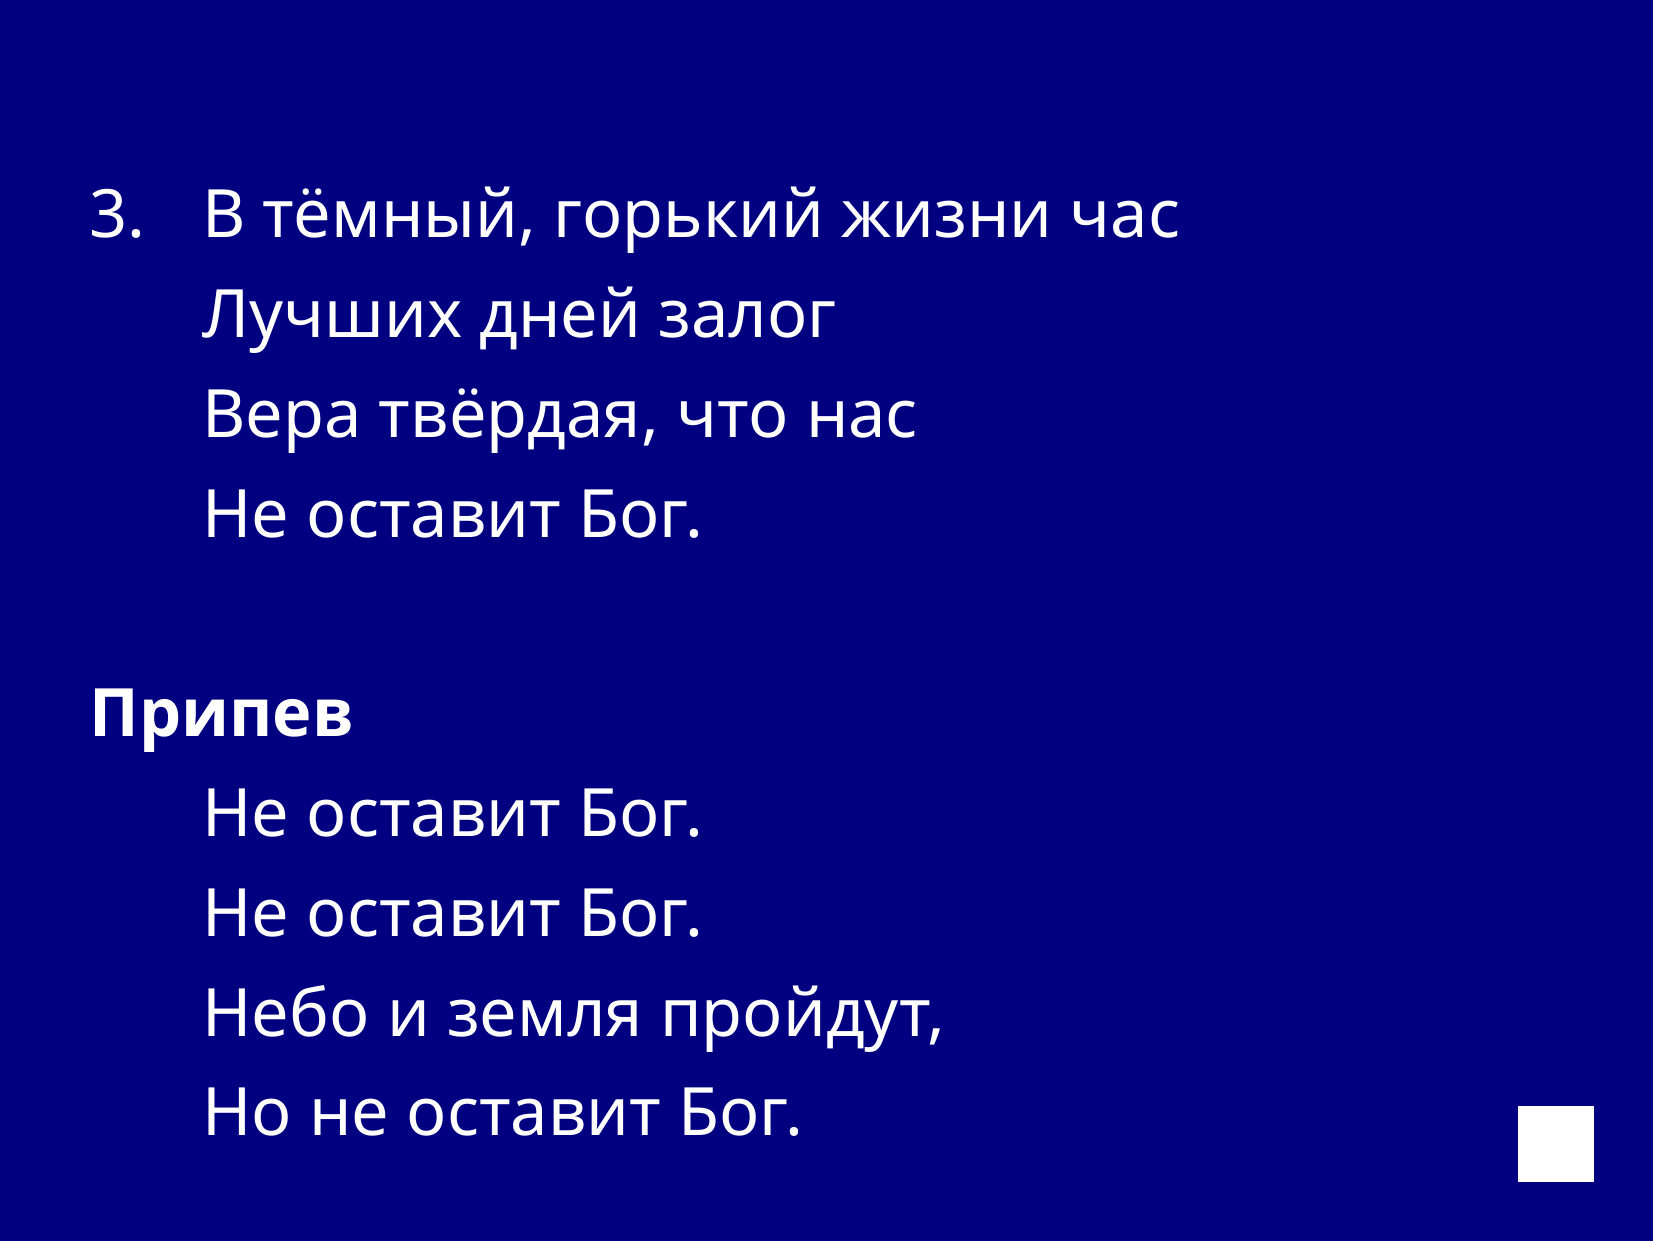

3.	В тёмный, горький жизни час
	Лучших дней залог
	Вера твёрдая, что нас
	Не оставит Бог.
Припев
	Не оставит Бог.
	Не оставит Бог.
	Небо и земля пройдут,
	Но не оставит Бог.